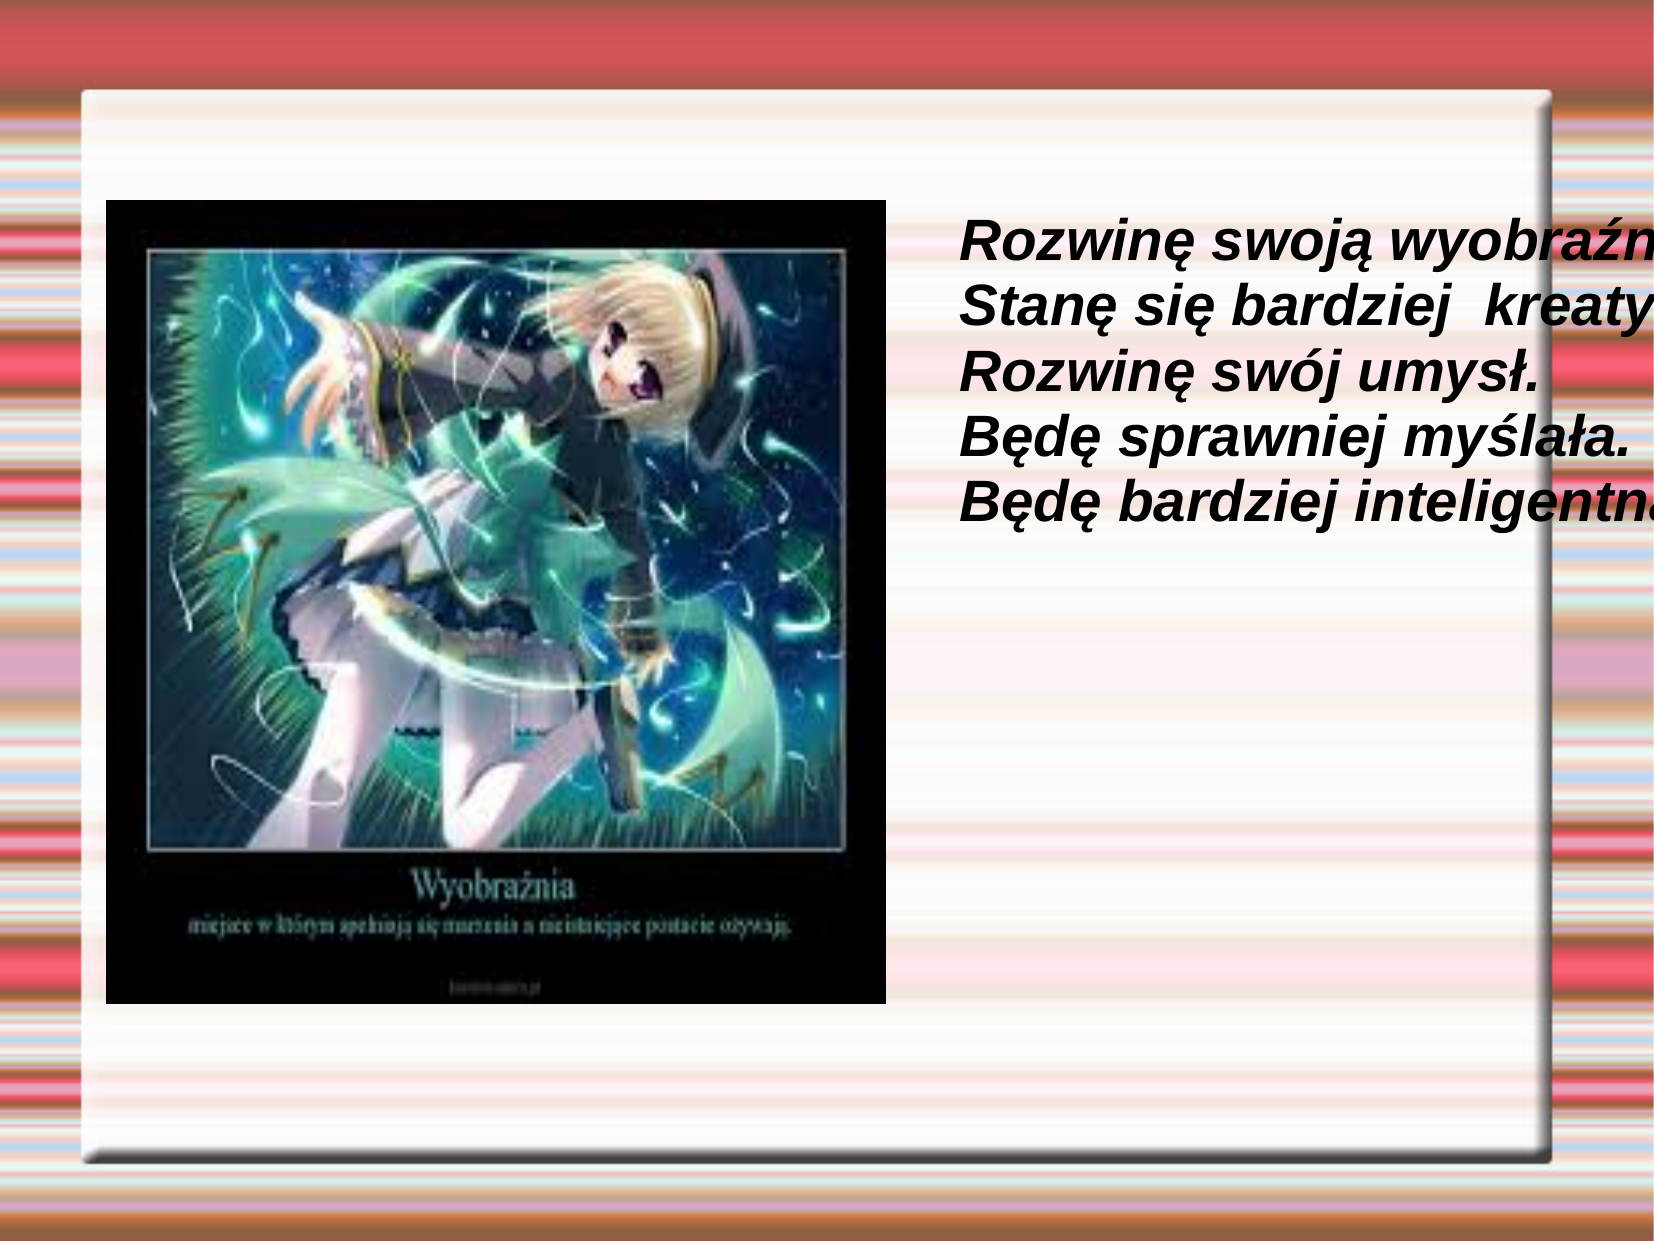

Rozwinę swoją wyobraźnie,
Stanę się bardziej kreatywna.
Rozwinę swój umysł.
Będę sprawniej myślała.
Będę bardziej inteligentna.